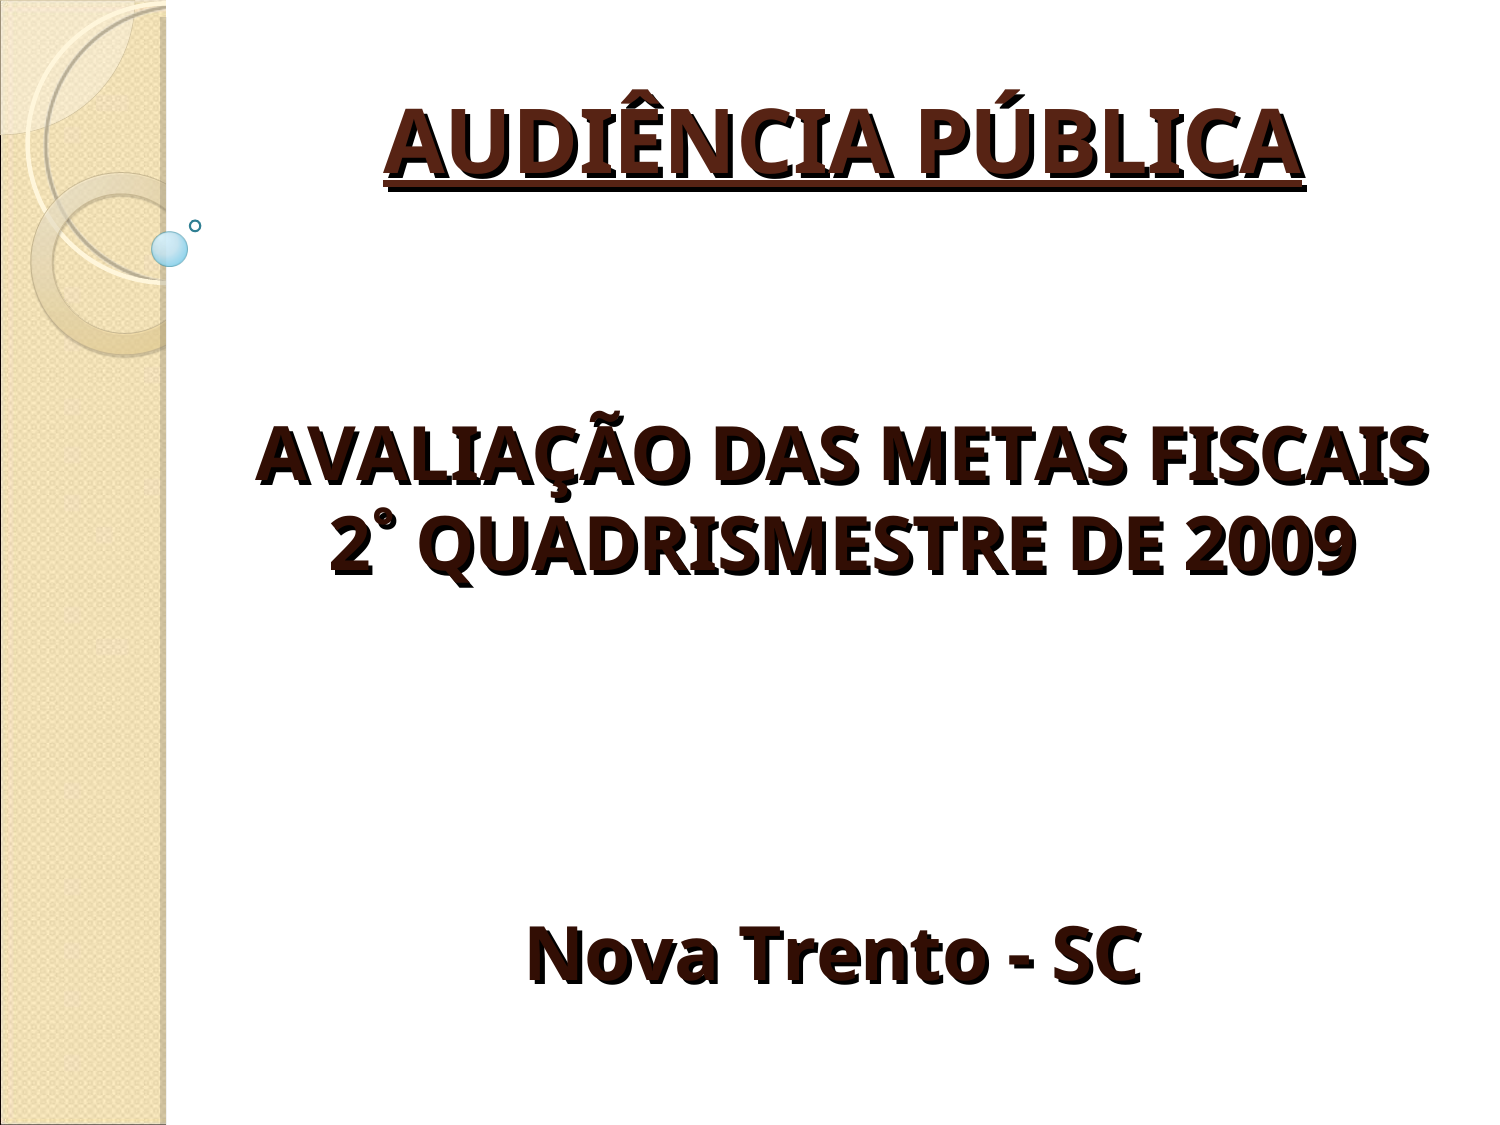

AUDIÊNCIA PÚBLICA
AVALIAÇÃO DAS METAS FISCAIS 2˚ QUADRISMESTRE DE 2009
Nova Trento - SC